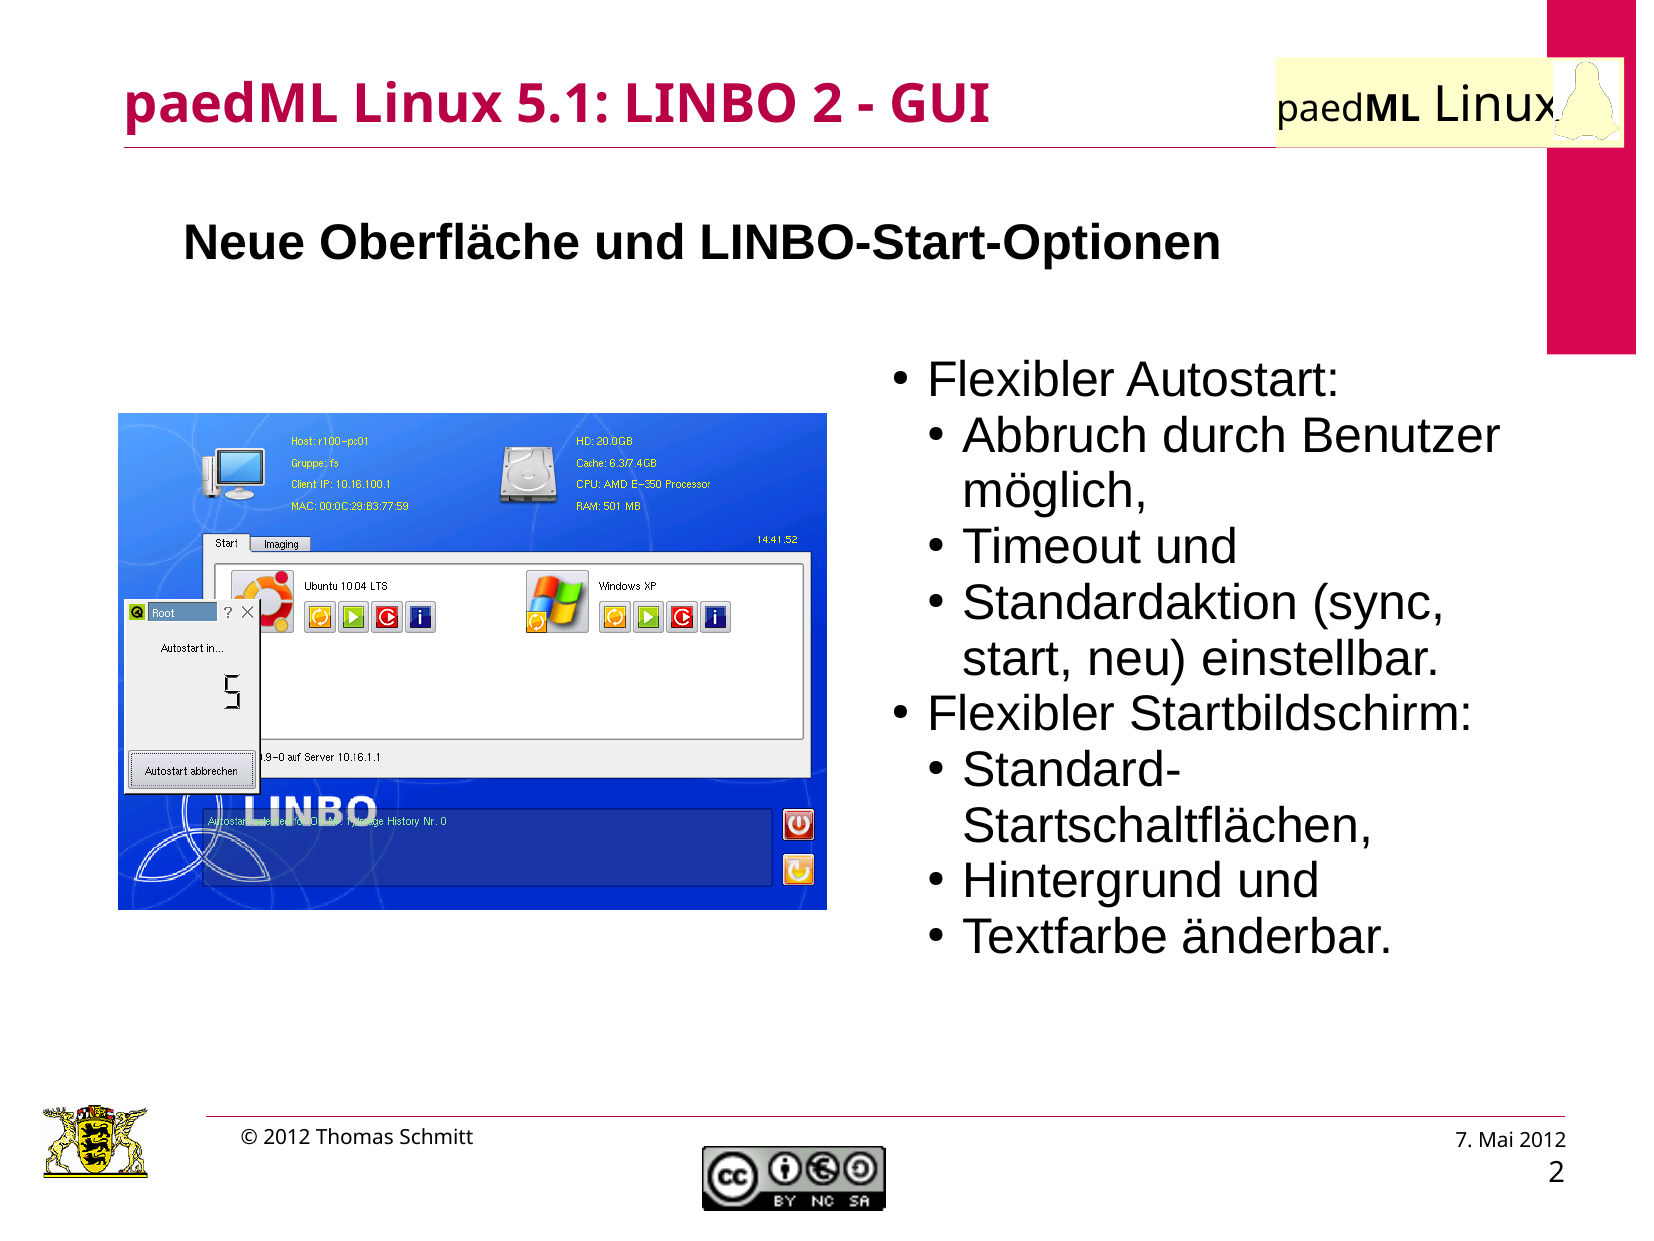

# paedML Linux 5.1: LINBO 2 - GUI
Neue Oberfläche und LINBO-Start-Optionen
Flexibler Autostart:
Abbruch durch Benutzer möglich,
Timeout und
Standardaktion (sync, start, neu) einstellbar.
Flexibler Startbildschirm:
Standard-Startschaltflächen,
Hintergrund und
Textfarbe änderbar.
© 2012 Thomas Schmitt
7. Mai 2012
2